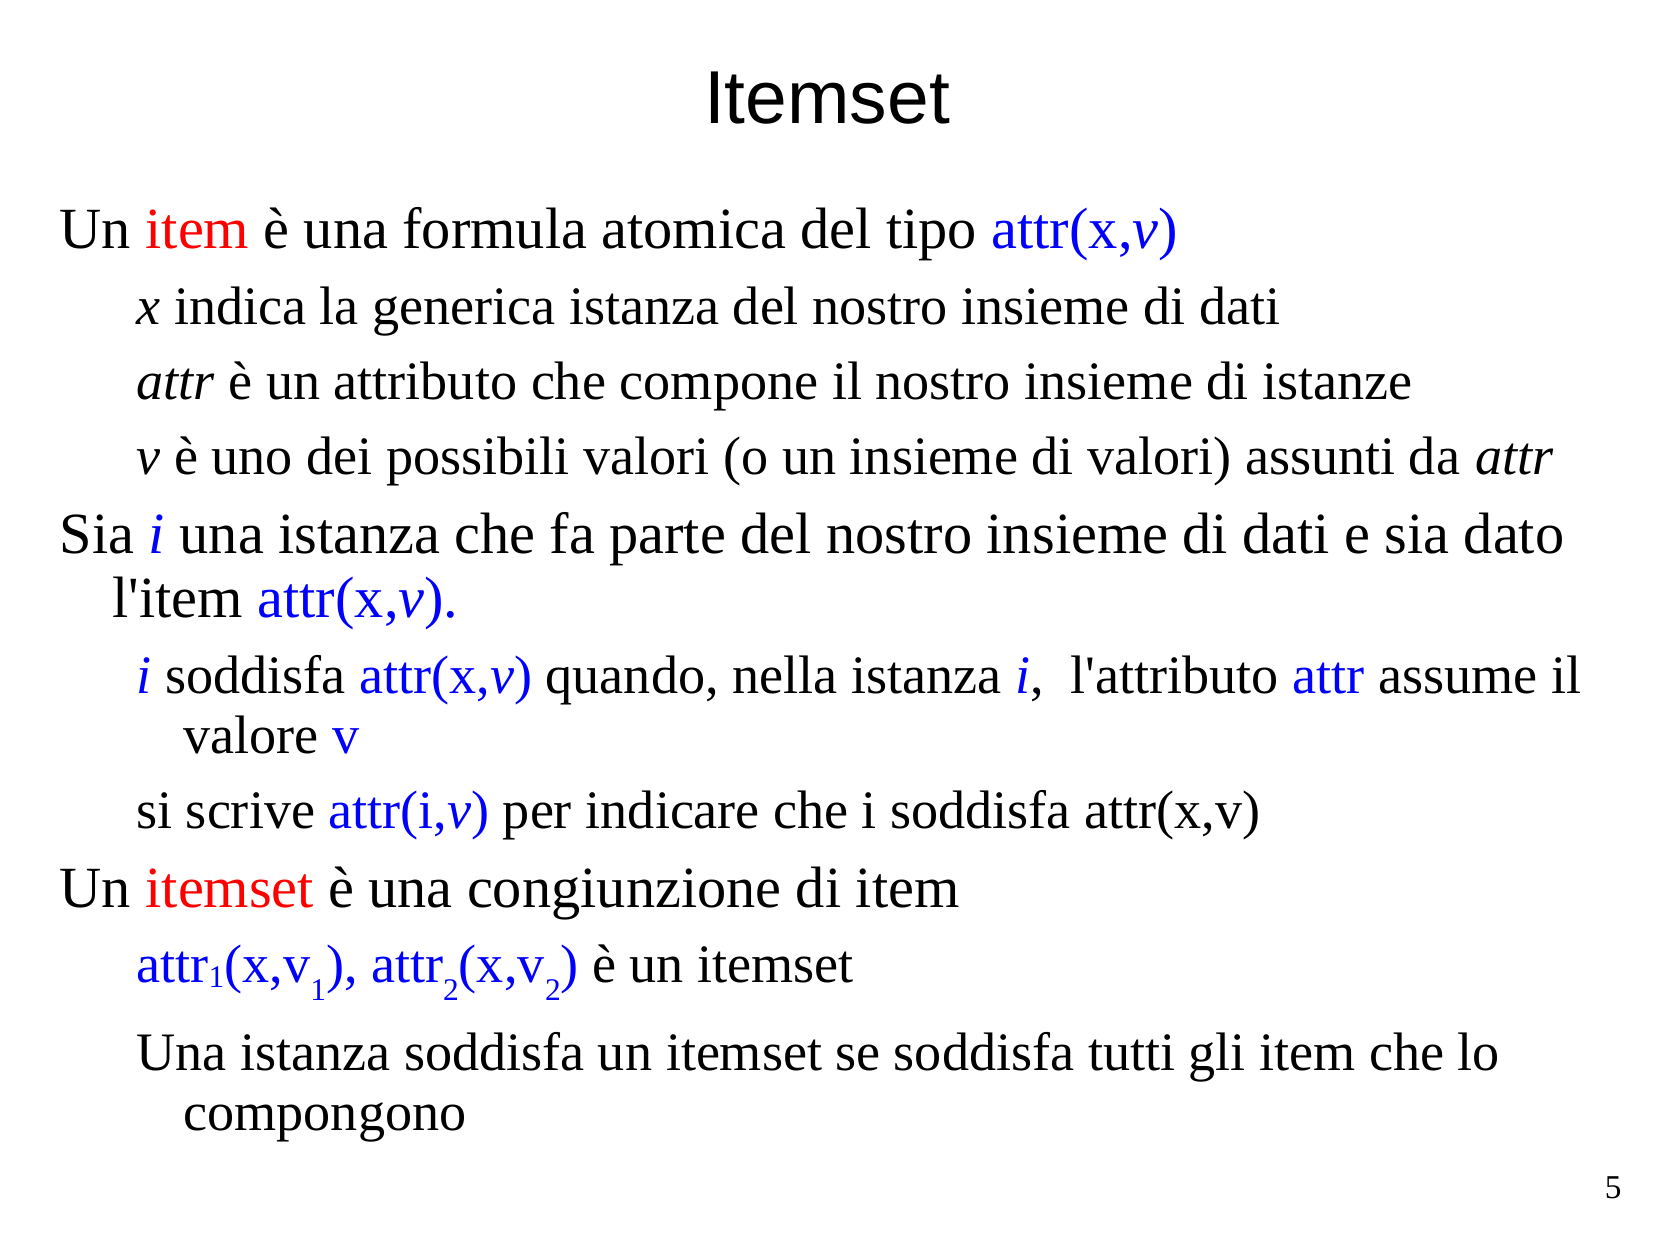

# Itemset
Un item è una formula atomica del tipo attr(x,v)
x indica la generica istanza del nostro insieme di dati
attr è un attributo che compone il nostro insieme di istanze
v è uno dei possibili valori (o un insieme di valori) assunti da attr
Sia i una istanza che fa parte del nostro insieme di dati e sia dato l'item attr(x,v).
i soddisfa attr(x,v) quando, nella istanza i, l'attributo attr assume il valore v
si scrive attr(i,v) per indicare che i soddisfa attr(x,v)
Un itemset è una congiunzione di item
attr1(x,v1), attr2(x,v2) è un itemset
Una istanza soddisfa un itemset se soddisfa tutti gli item che lo compongono